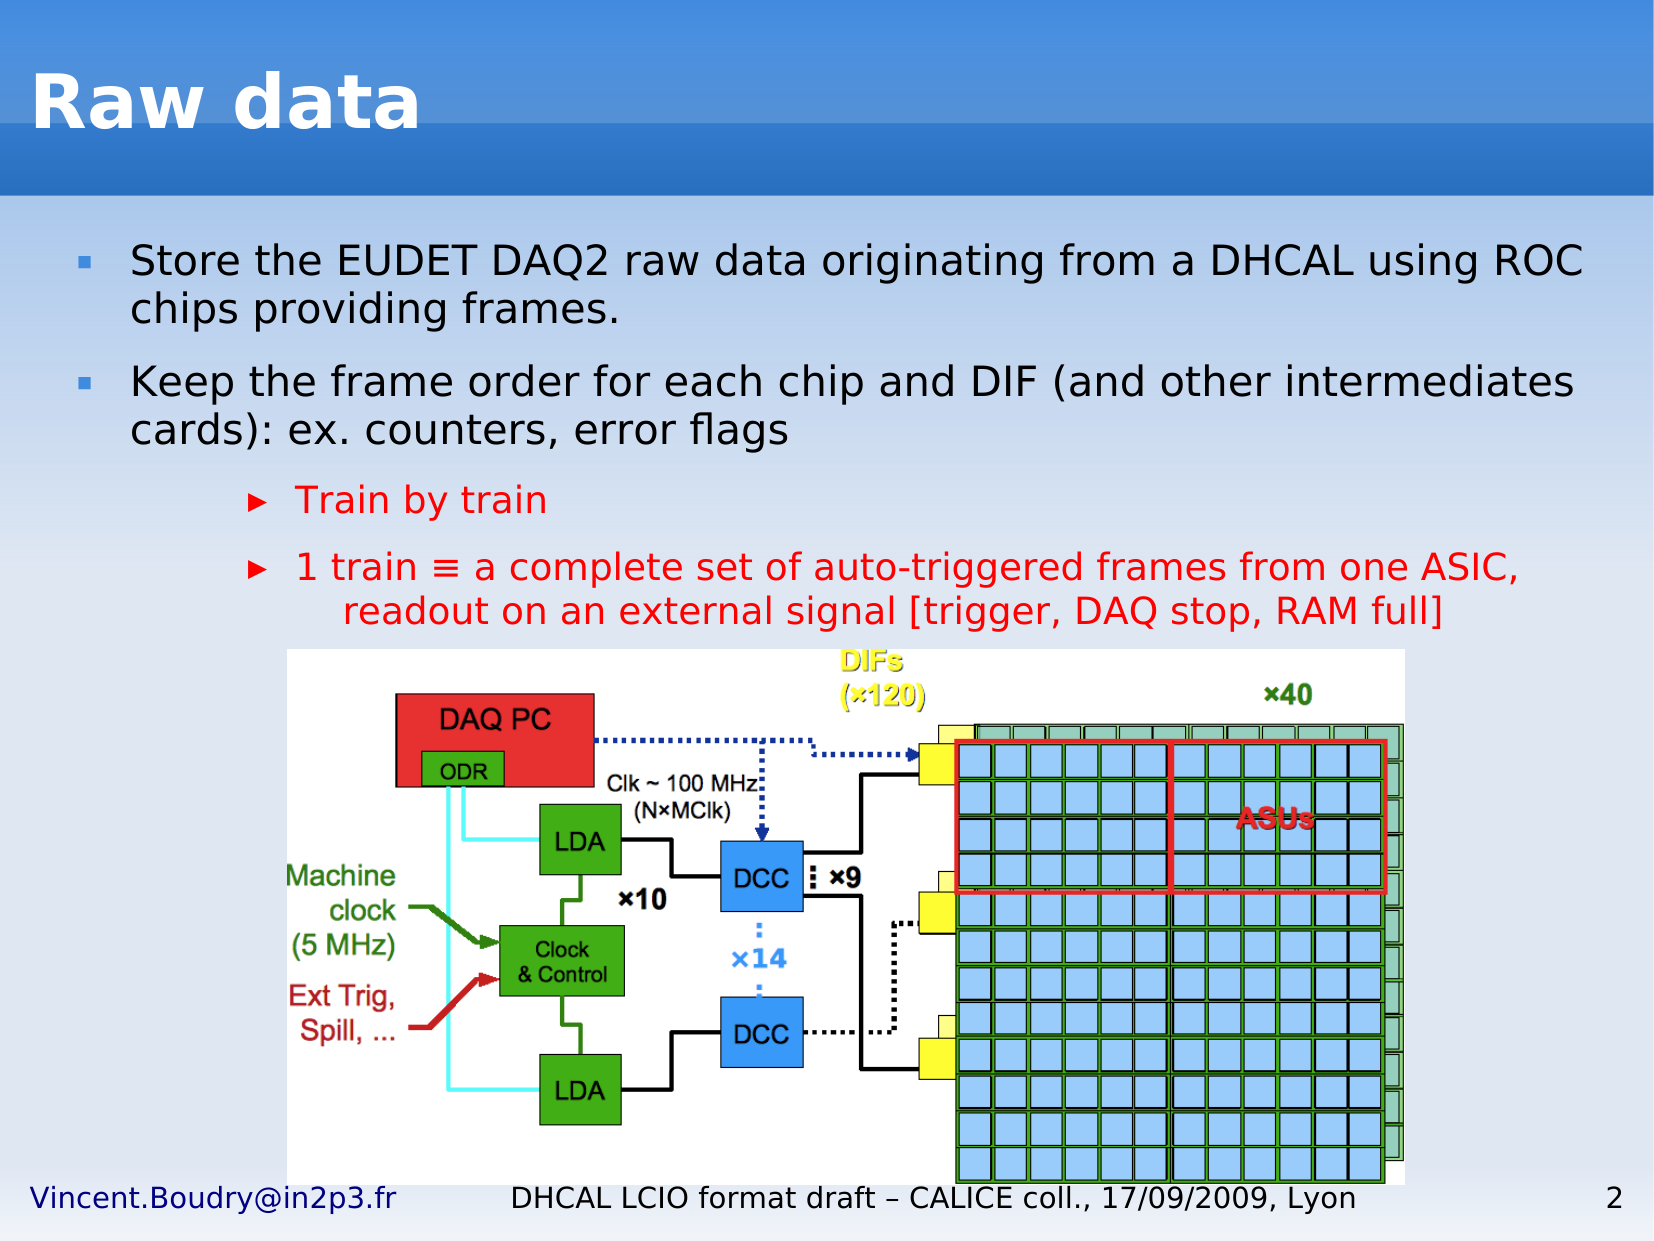

# Raw data
Store the EUDET DAQ2 raw data originating from a DHCAL using ROC chips providing frames.
Keep the frame order for each chip and DIF (and other intermediates cards): ex. counters, error flags
Train by train
1 train ≡ a complete set of auto-triggered frames from one ASIC, readout on an external signal [trigger, DAQ stop, RAM full]
V. Boudry
DHCAL LCIO format draft – CALICE coll., 17/09/2009, Lyon
2